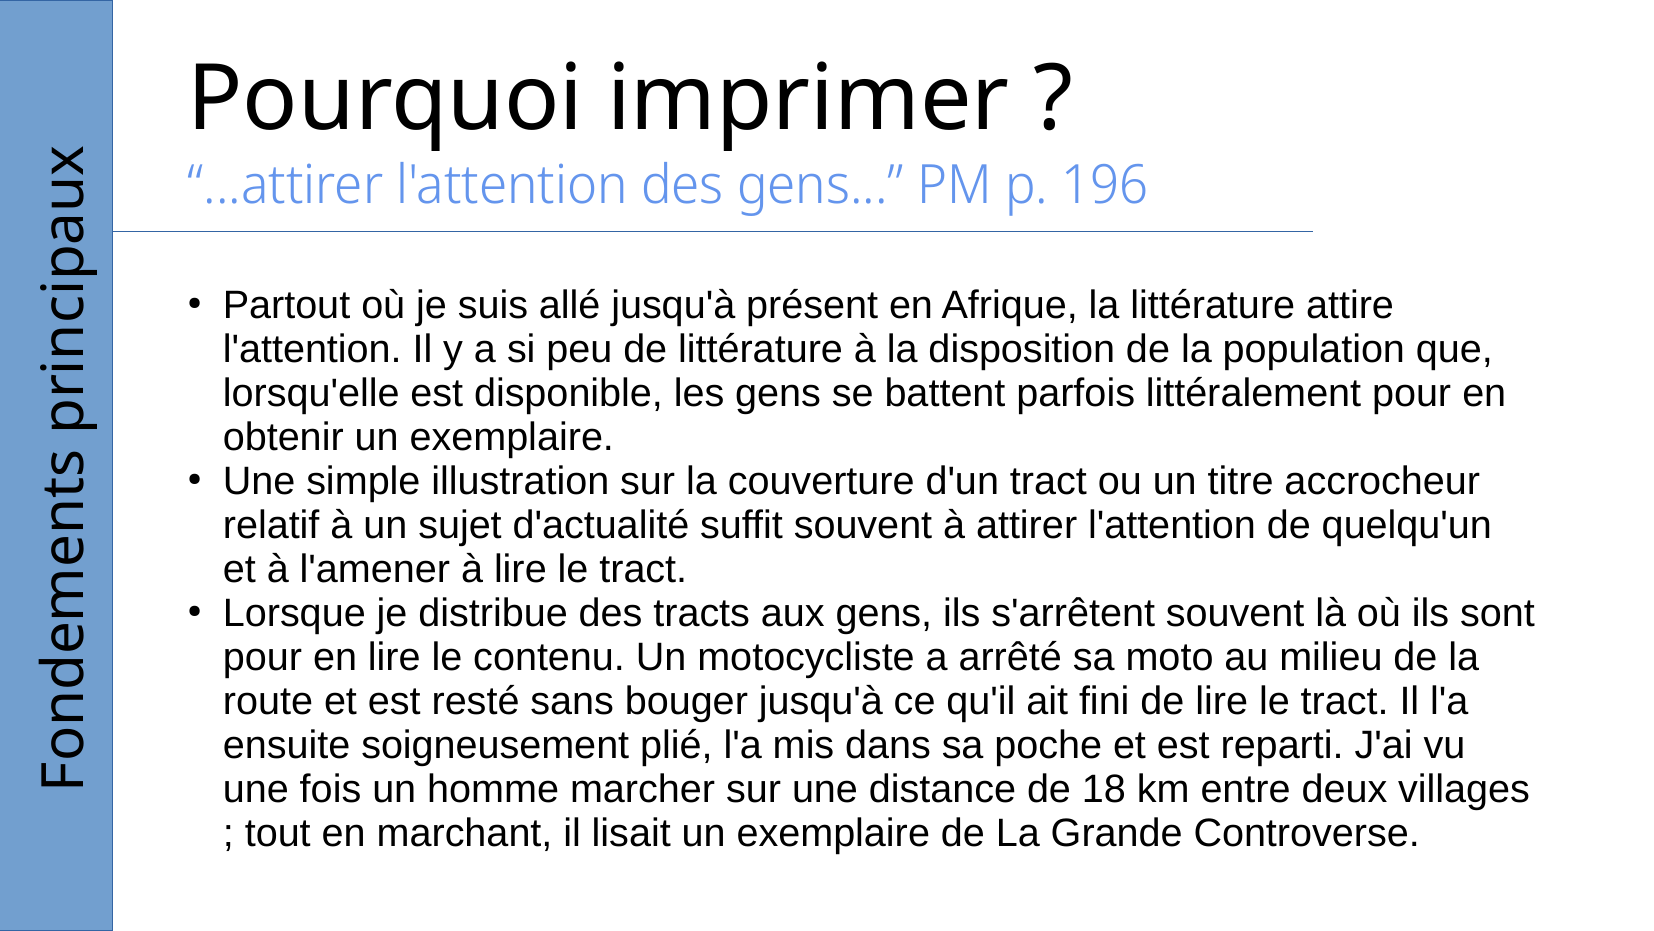

# Pourquoi imprimer ?
“...attirer l'attention des gens...” PM p. 196
Partout où je suis allé jusqu'à présent en Afrique, la littérature attire l'attention. Il y a si peu de littérature à la disposition de la population que, lorsqu'elle est disponible, les gens se battent parfois littéralement pour en obtenir un exemplaire.
Une simple illustration sur la couverture d'un tract ou un titre accrocheur relatif à un sujet d'actualité suffit souvent à attirer l'attention de quelqu'un et à l'amener à lire le tract.
Lorsque je distribue des tracts aux gens, ils s'arrêtent souvent là où ils sont pour en lire le contenu. Un motocycliste a arrêté sa moto au milieu de la route et est resté sans bouger jusqu'à ce qu'il ait fini de lire le tract. Il l'a ensuite soigneusement plié, l'a mis dans sa poche et est reparti. J'ai vu une fois un homme marcher sur une distance de 18 km entre deux villages ; tout en marchant, il lisait un exemplaire de La Grande Controverse.
Fondements principaux